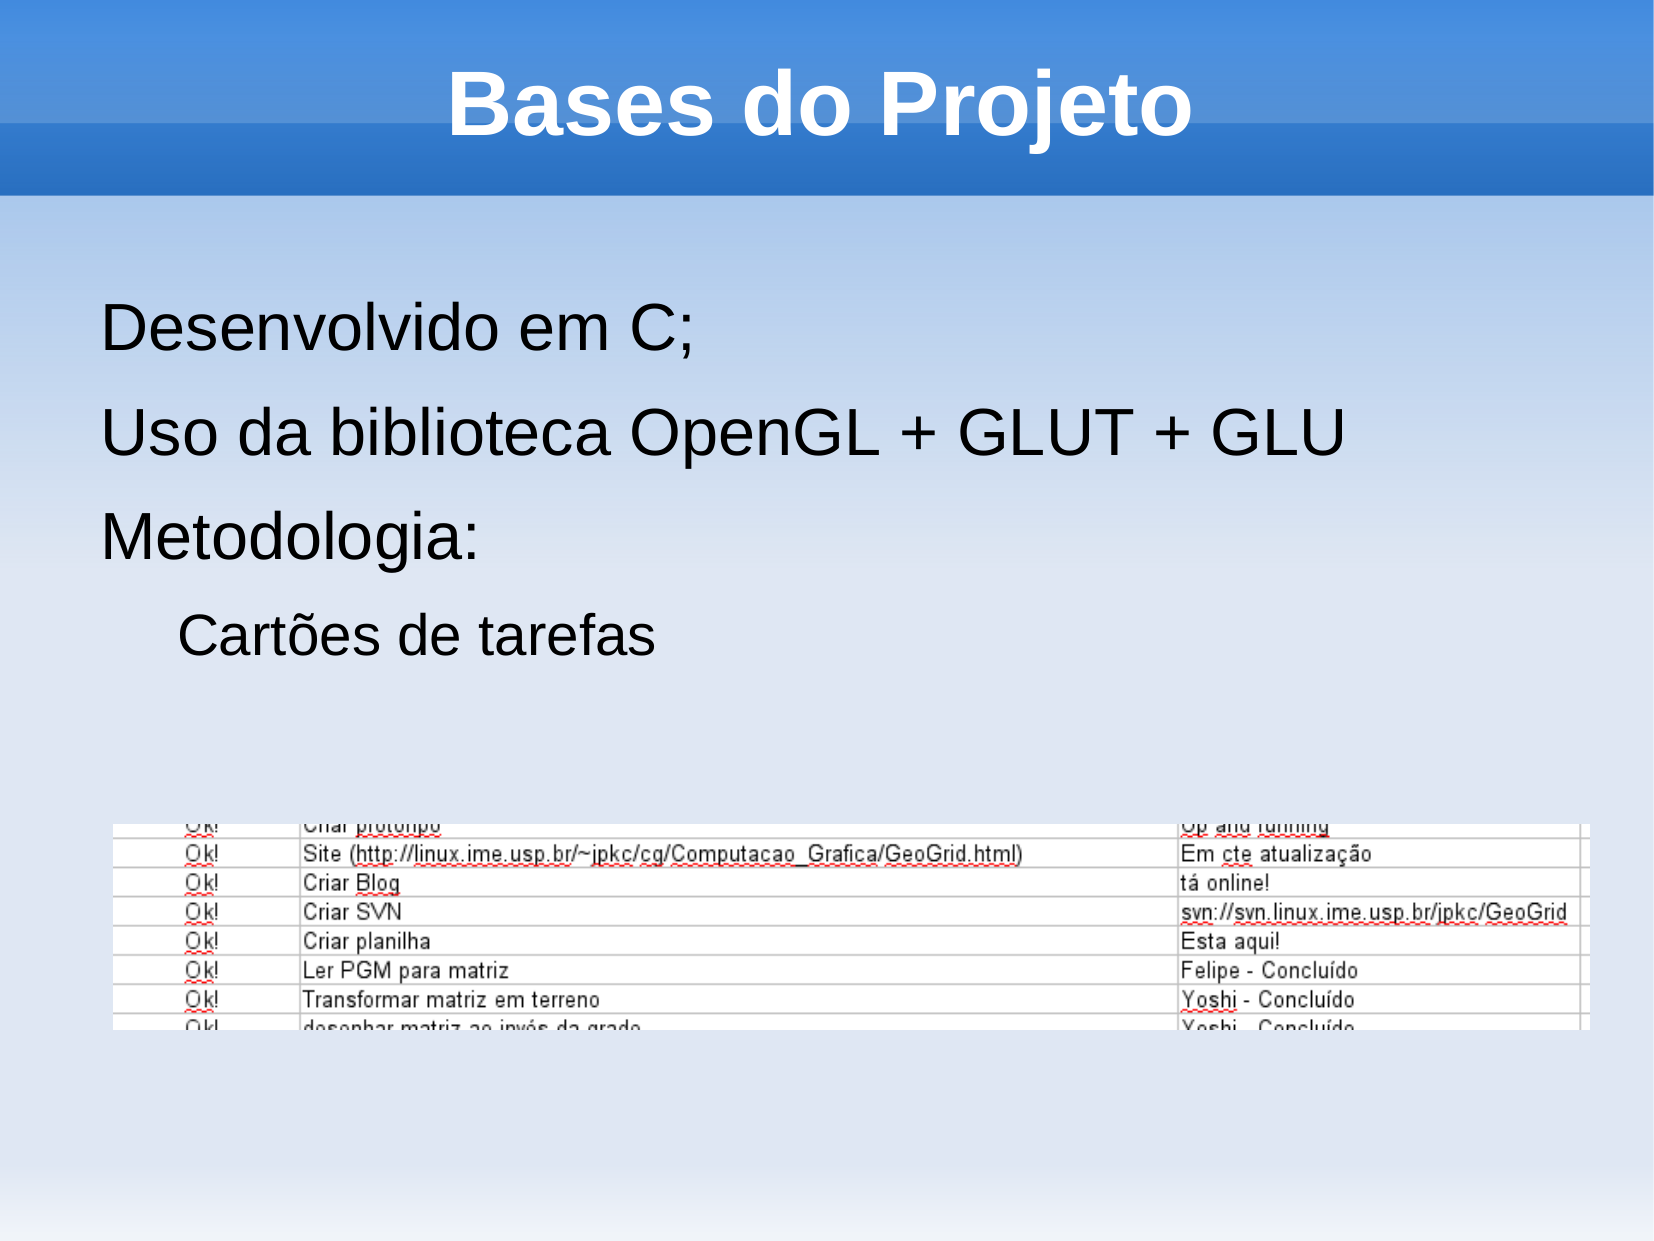

# Bases do Projeto
Desenvolvido em C;
Uso da biblioteca OpenGL + GLUT + GLU
Metodologia:
Cartões de tarefas